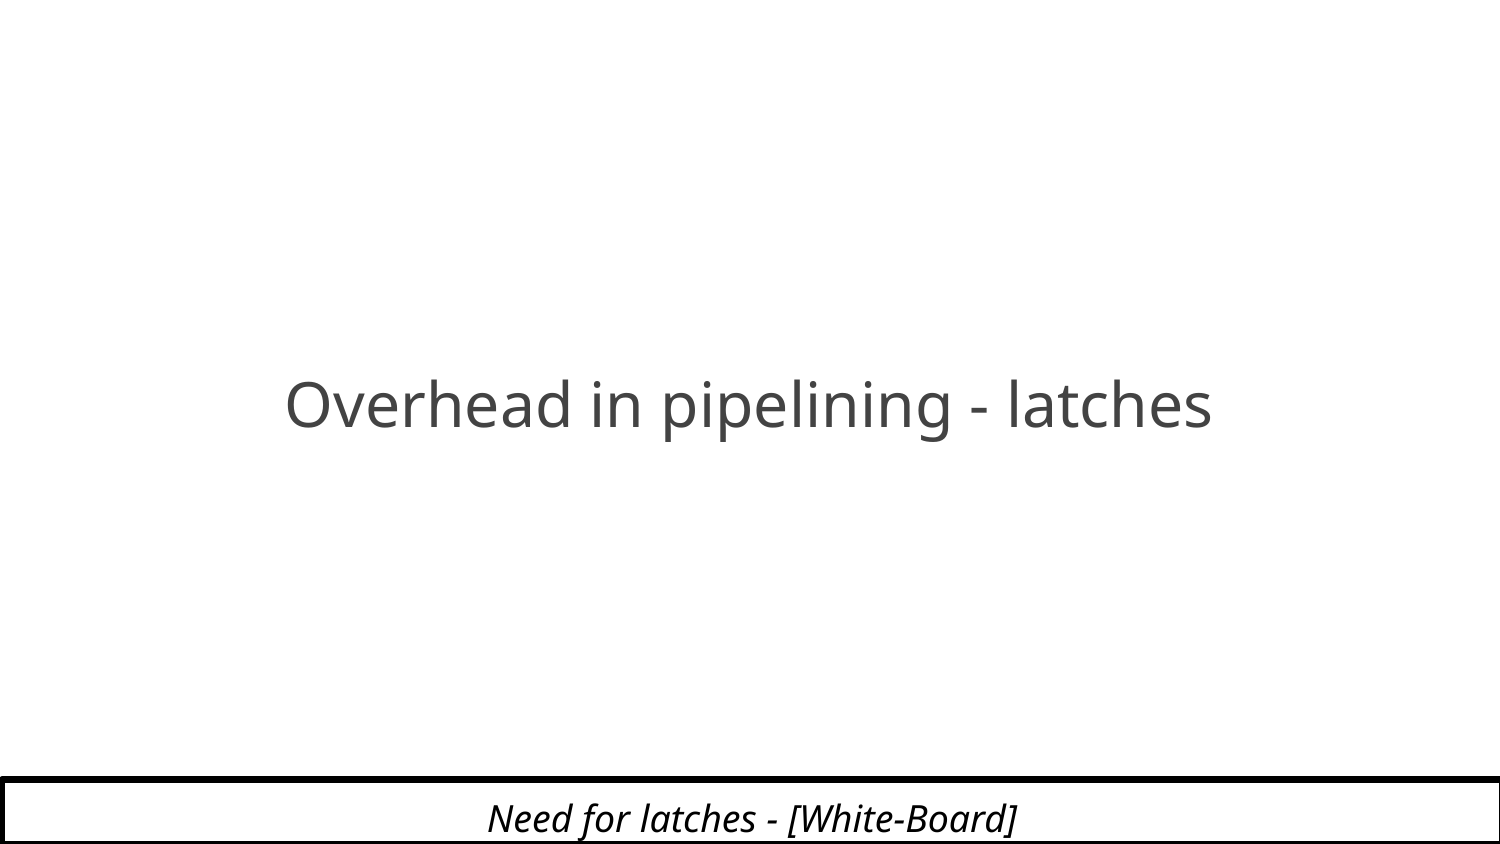

Overhead in pipelining - latches
Need for latches - [White-Board]